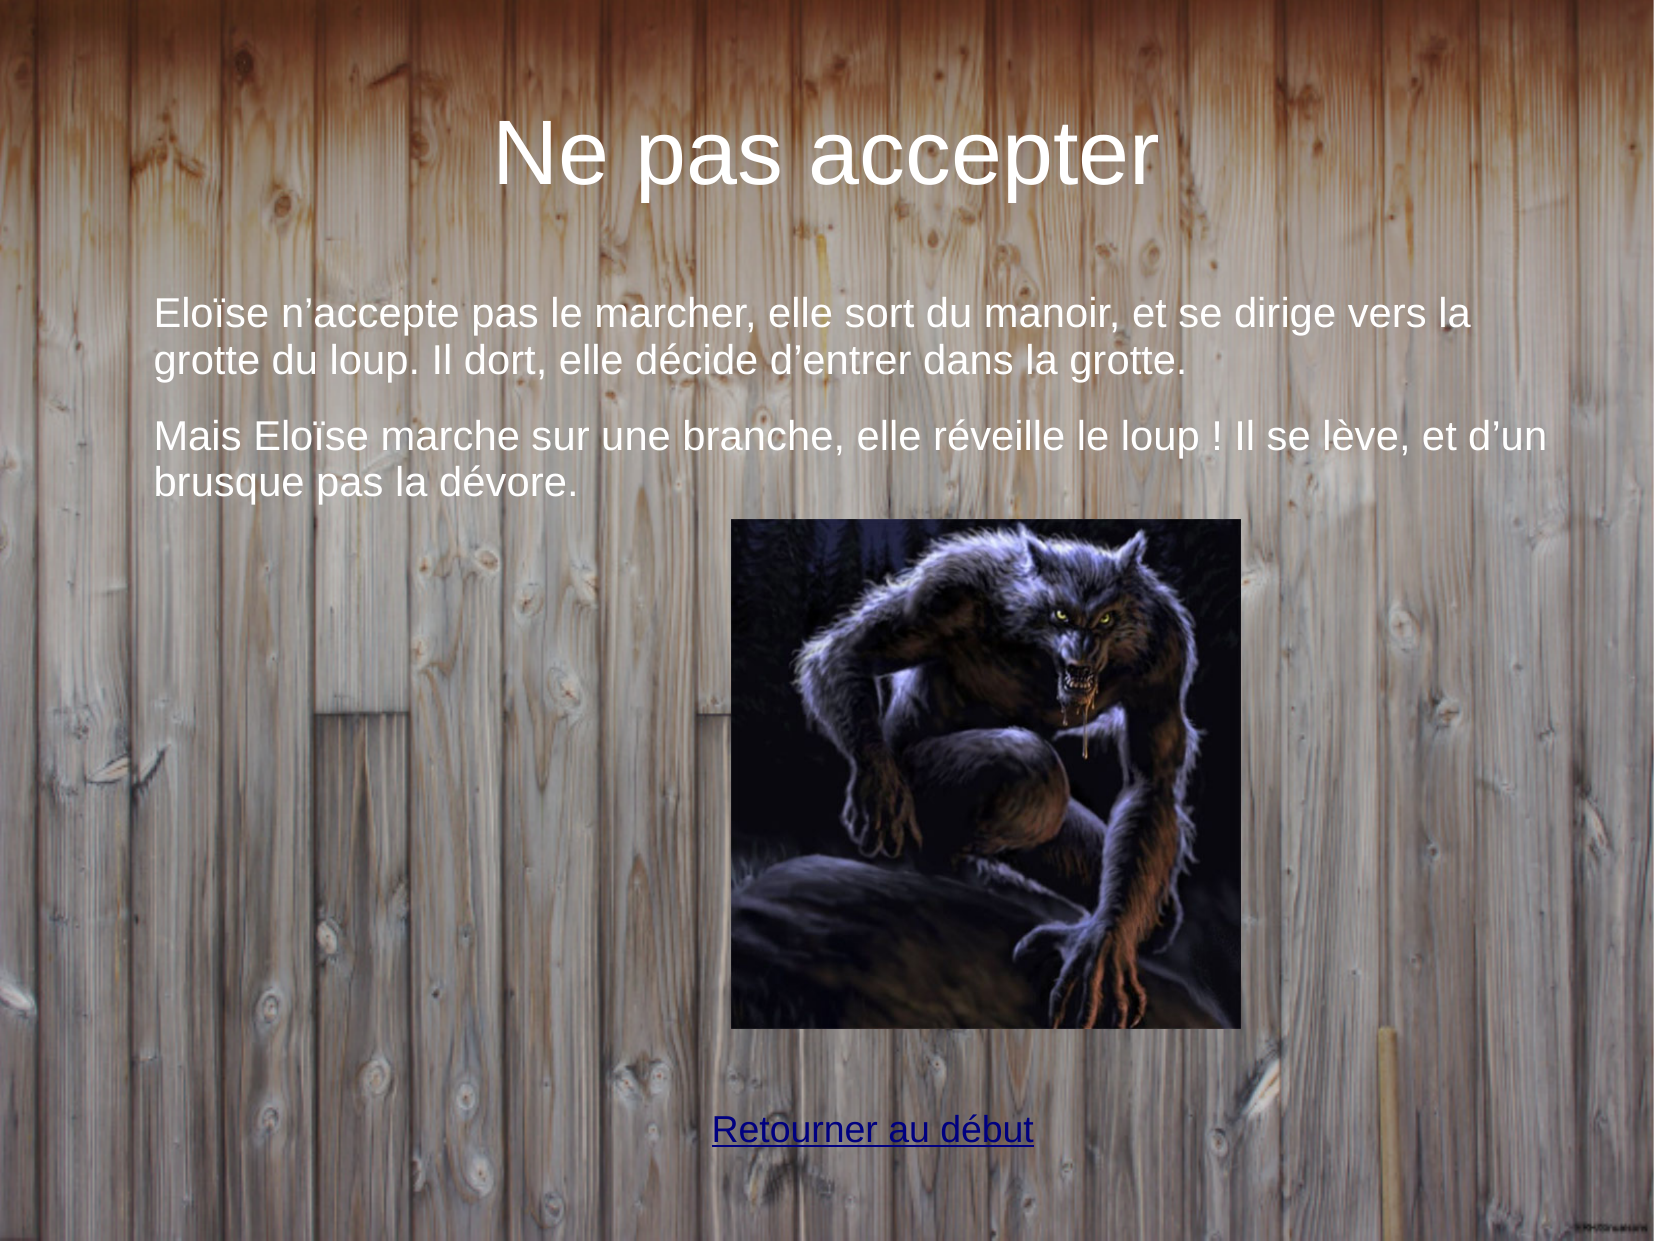

# Ne pas accepter
Eloïse n’accepte pas le marcher, elle sort du manoir, et se dirige vers la grotte du loup. Il dort, elle décide d’entrer dans la grotte.
Mais Eloïse marche sur une branche, elle réveille le loup ! Il se lève, et d’un brusque pas la dévore.
Retourner au début